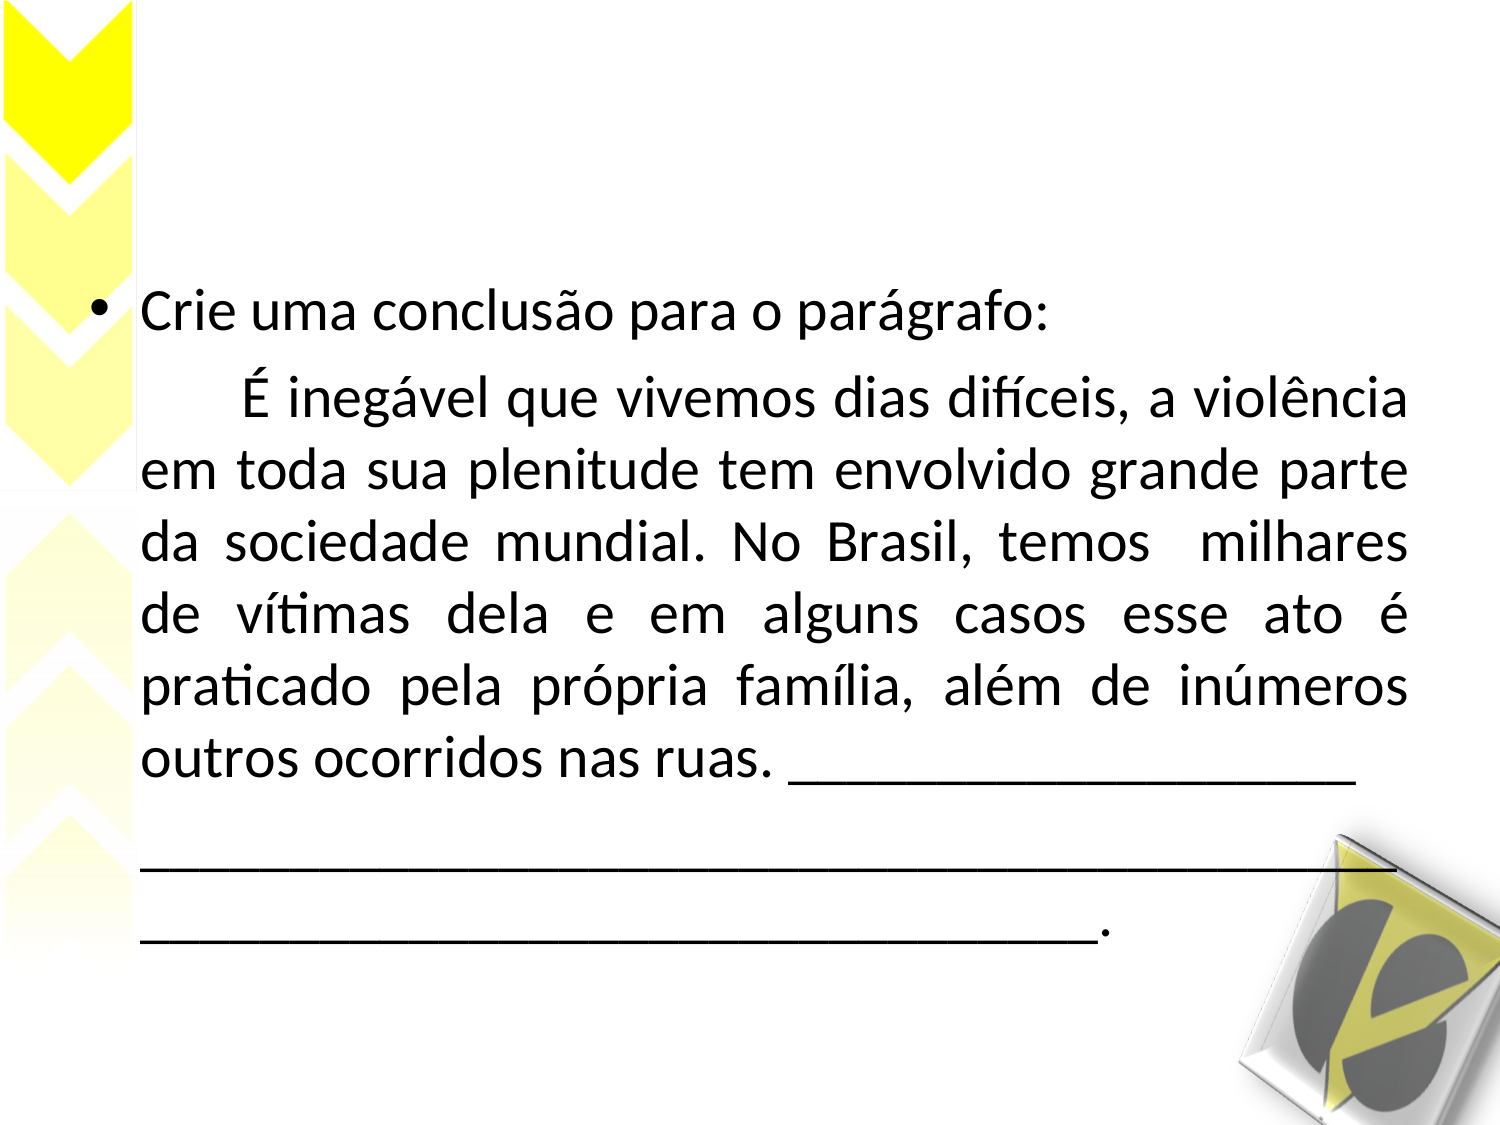

#
Crie uma conclusão para o parágrafo:
 É inegável que vivemos dias difíceis, a violência em toda sua plenitude tem envolvido grande parte da sociedade mundial. No Brasil, temos milhares de vítimas dela e em alguns casos esse ato é praticado pela própria família, além de inúmeros outros ocorridos nas ruas. ___________________
__________________________________________________________________________.